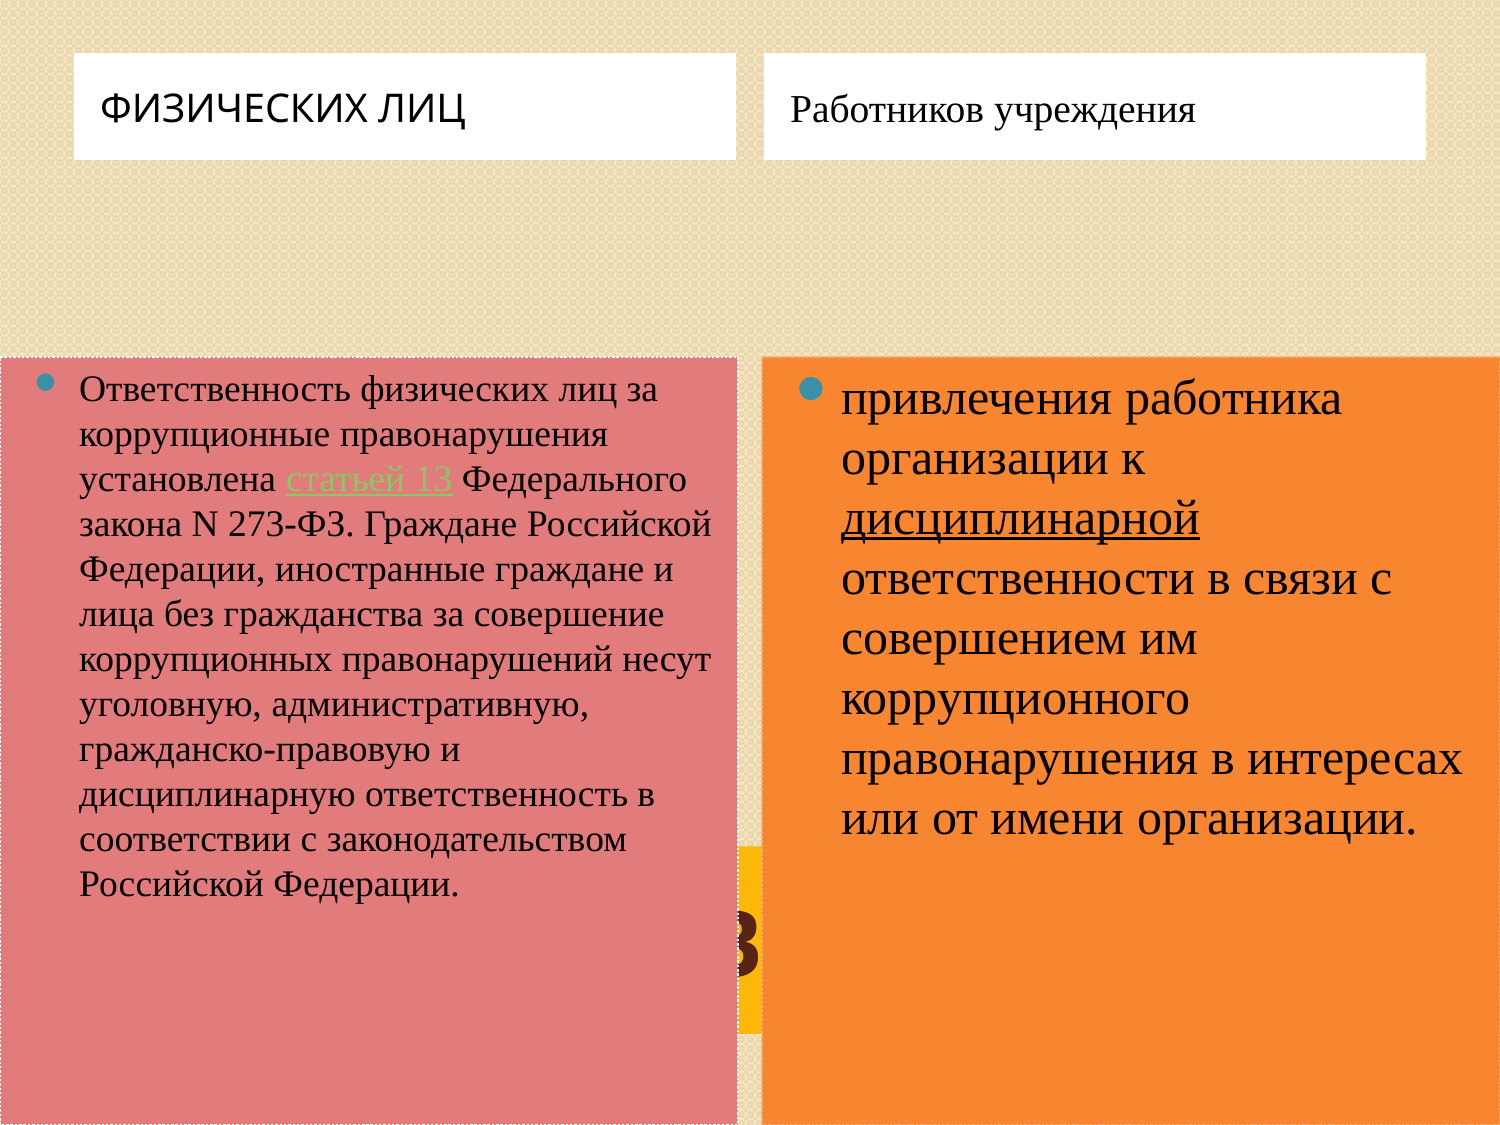

ФИЗИЧЕСКИХ ЛИЦ
Работников учреждения
Ответственность физических лиц за коррупционные правонарушения установлена статьей 13 Федерального закона N 273-ФЗ. Граждане Российской Федерации, иностранные граждане и лица без гражданства за совершение коррупционных правонарушений несут уголовную, административную, гражданско-правовую и дисциплинарную ответственность в соответствии с законодательством Российской Федерации.
привлечения работника организации к дисциплинарной ответственности в связи с совершением им коррупционного правонарушения в интересах или от имени организации.
# ОТВЕТСТВЕННОСТЬ